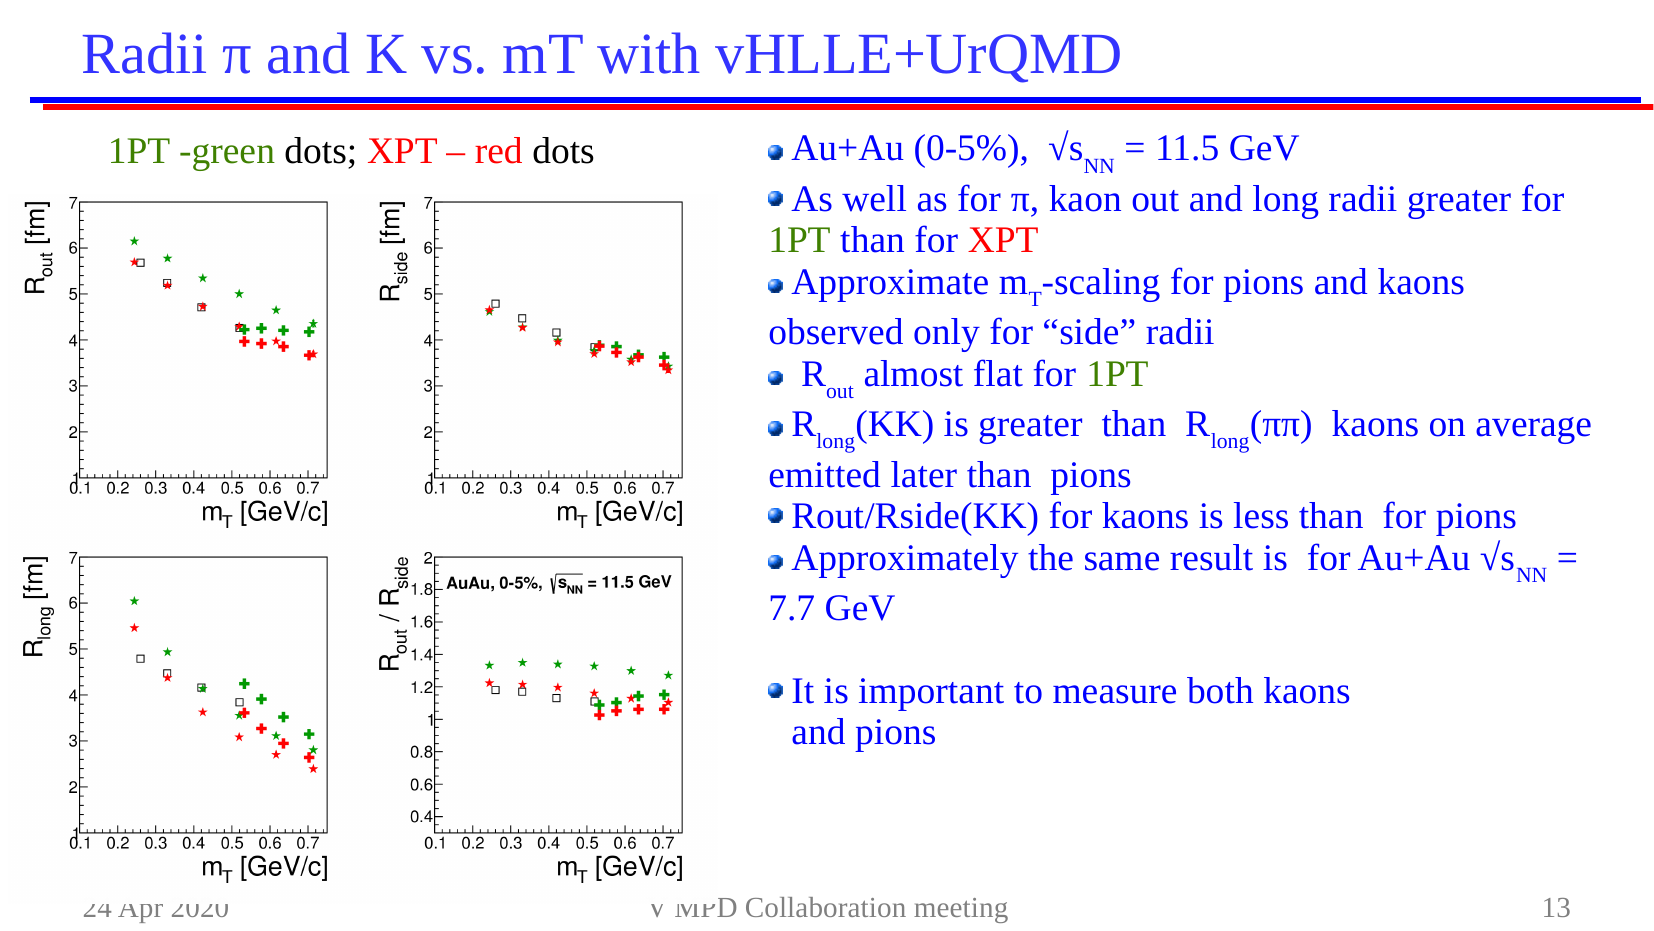

# Radii π and K vs. mT with vHLLE+UrQMD
 Au+Au (0-5%), √sNN = 11.5 GeV
 As well as for π, kaon out and long radii greater for 1PT than for XPT
 Approximate mT-scaling for pions and kaons observed only for “side” radii
 Rout almost flat for 1PT
 Rlong(KK) is greater than Rlong(ππ) kaons on average emitted later than pions
 Rout/Rside(KK) for kaons is less than for pions
 Approximately the same result is for Au+Au √sNN = 7.7 GeV
 It is important to measure both kaons
 and pions
1PT -green dots; XPT – red dots
24 Apr 2020
V MPD Collaboration meeting
13